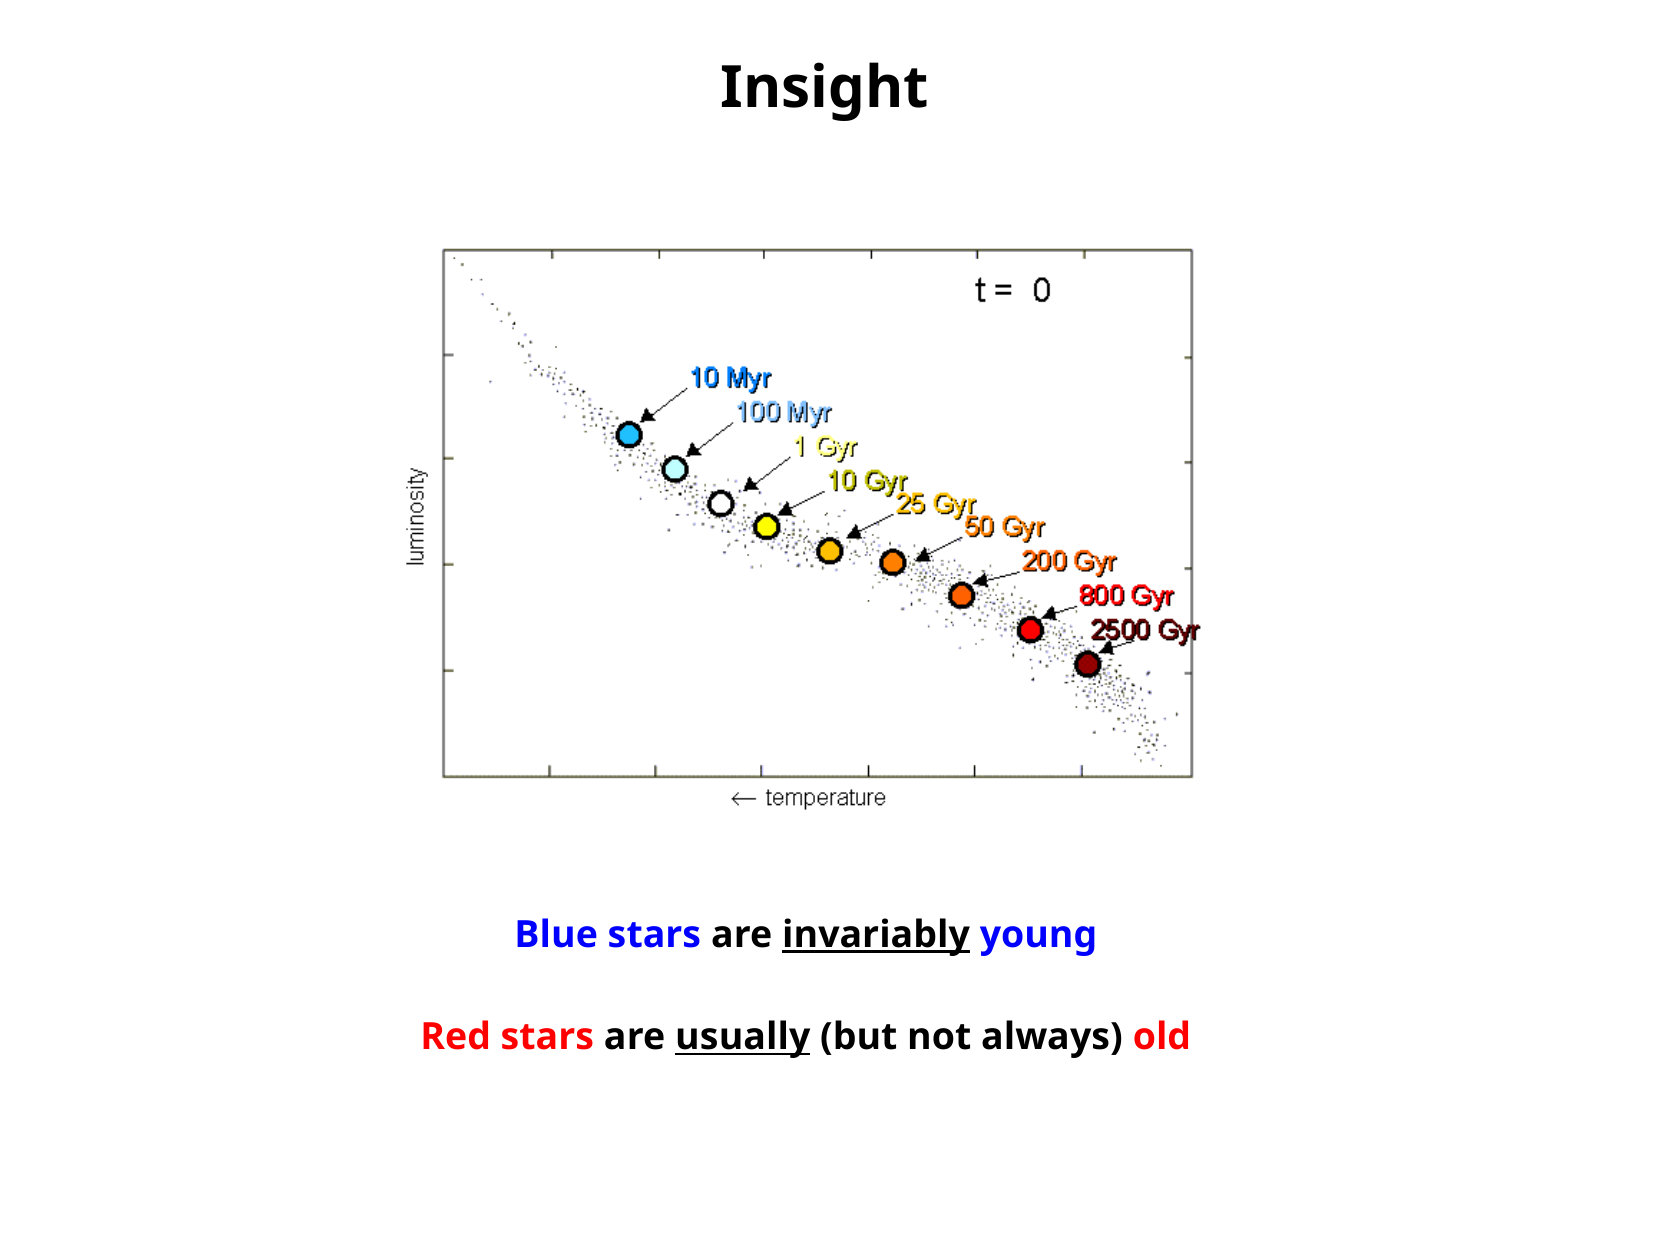

Insight
Blue stars are invariably young
Red stars are usually (but not always) old